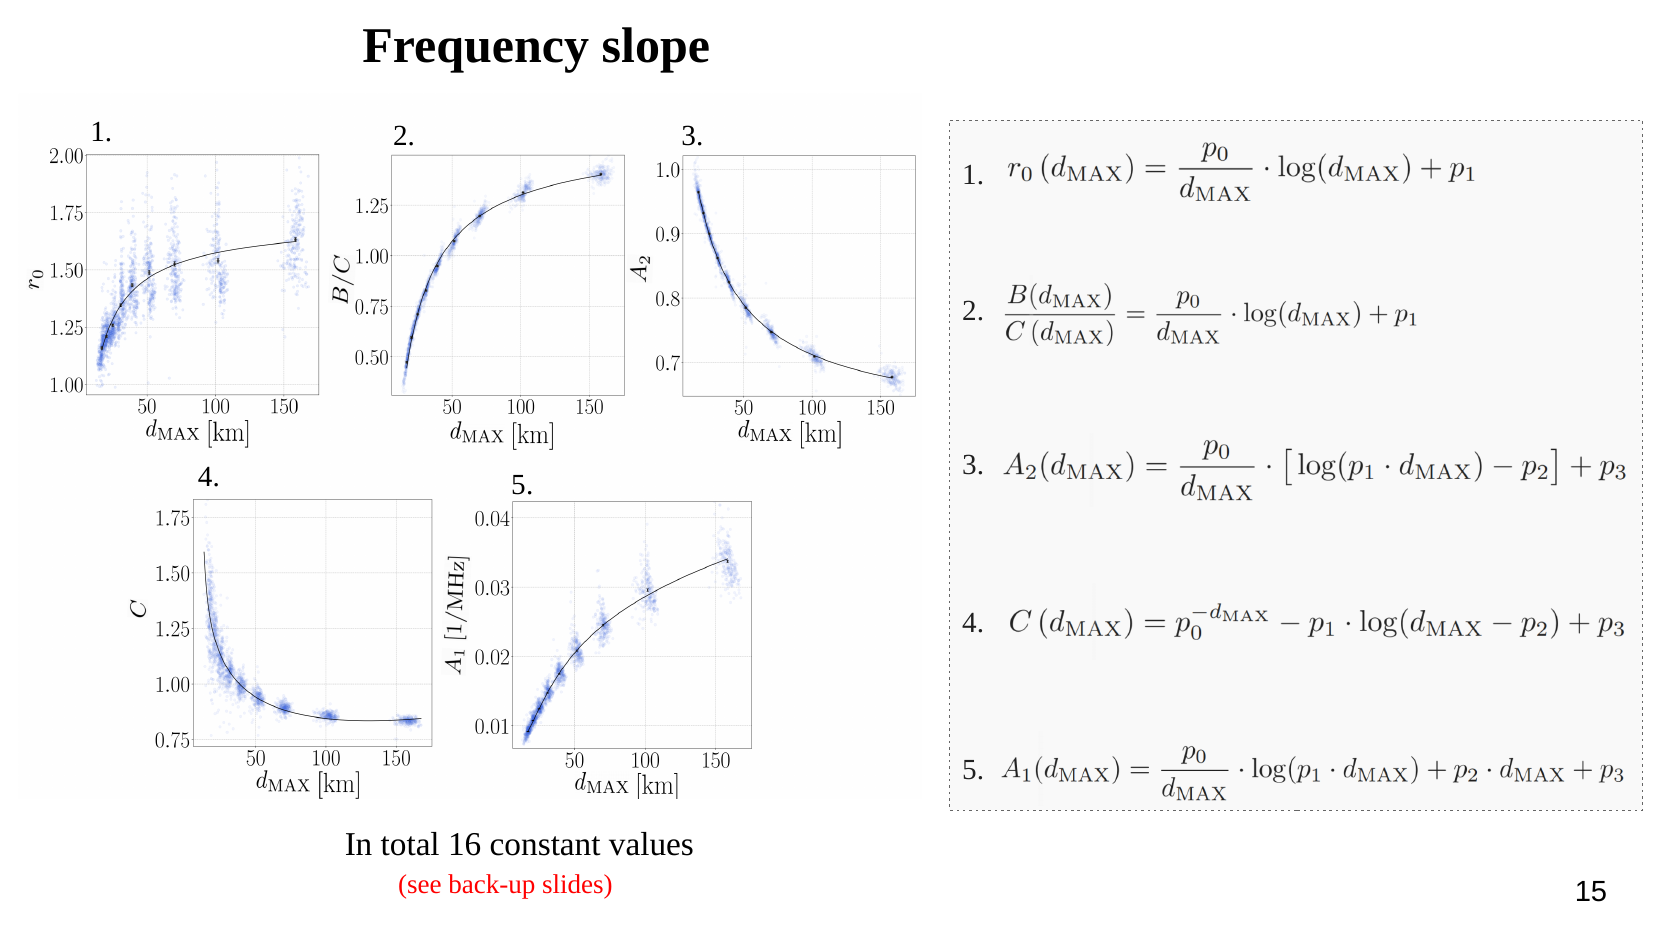

Frequency slope
1.
2.
3.
1.
2.
3.
4.
5.
4.
5.
In total 16 constant values
(see back-up slides)